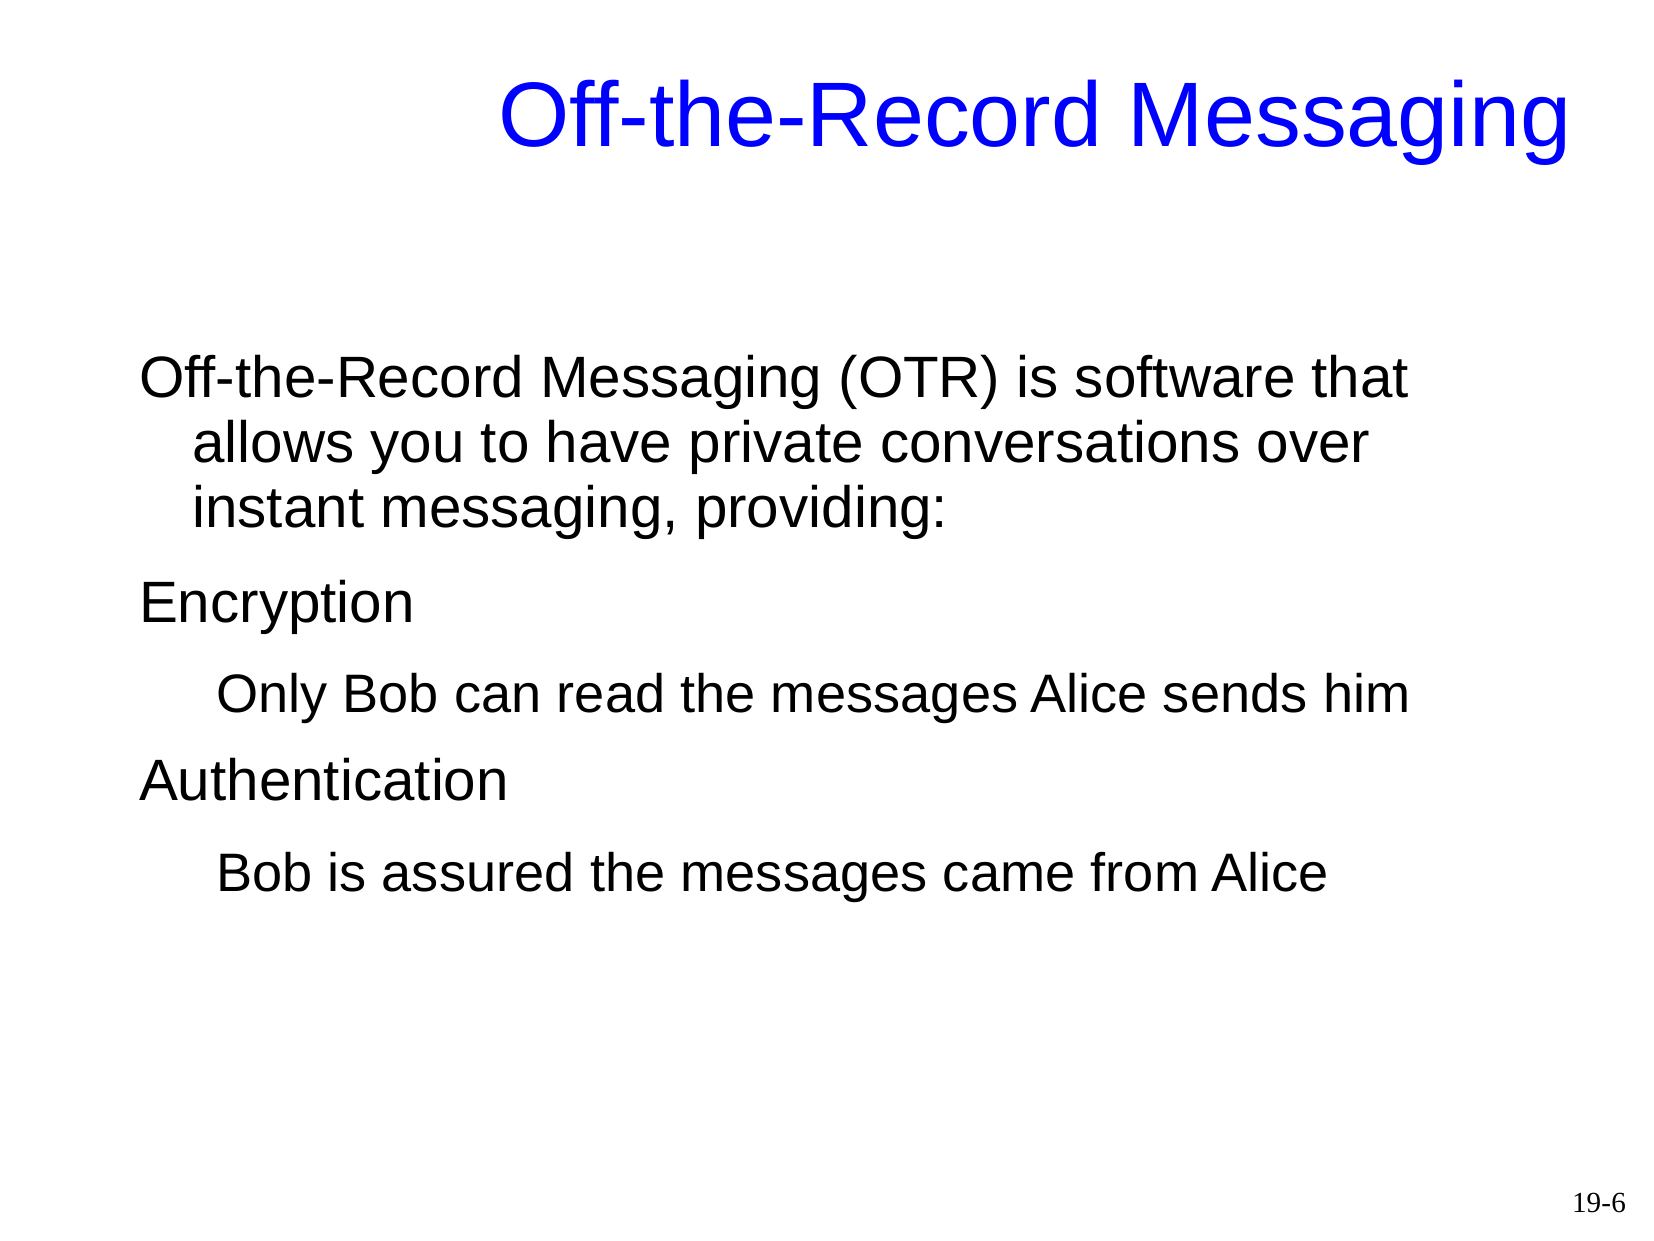

# Off-the-Record Messaging
Off-the-Record Messaging (OTR) is software that allows you to have private conversations over instant messaging, providing:
Encryption
Only Bob can read the messages Alice sends him
Authentication
Bob is assured the messages came from Alice